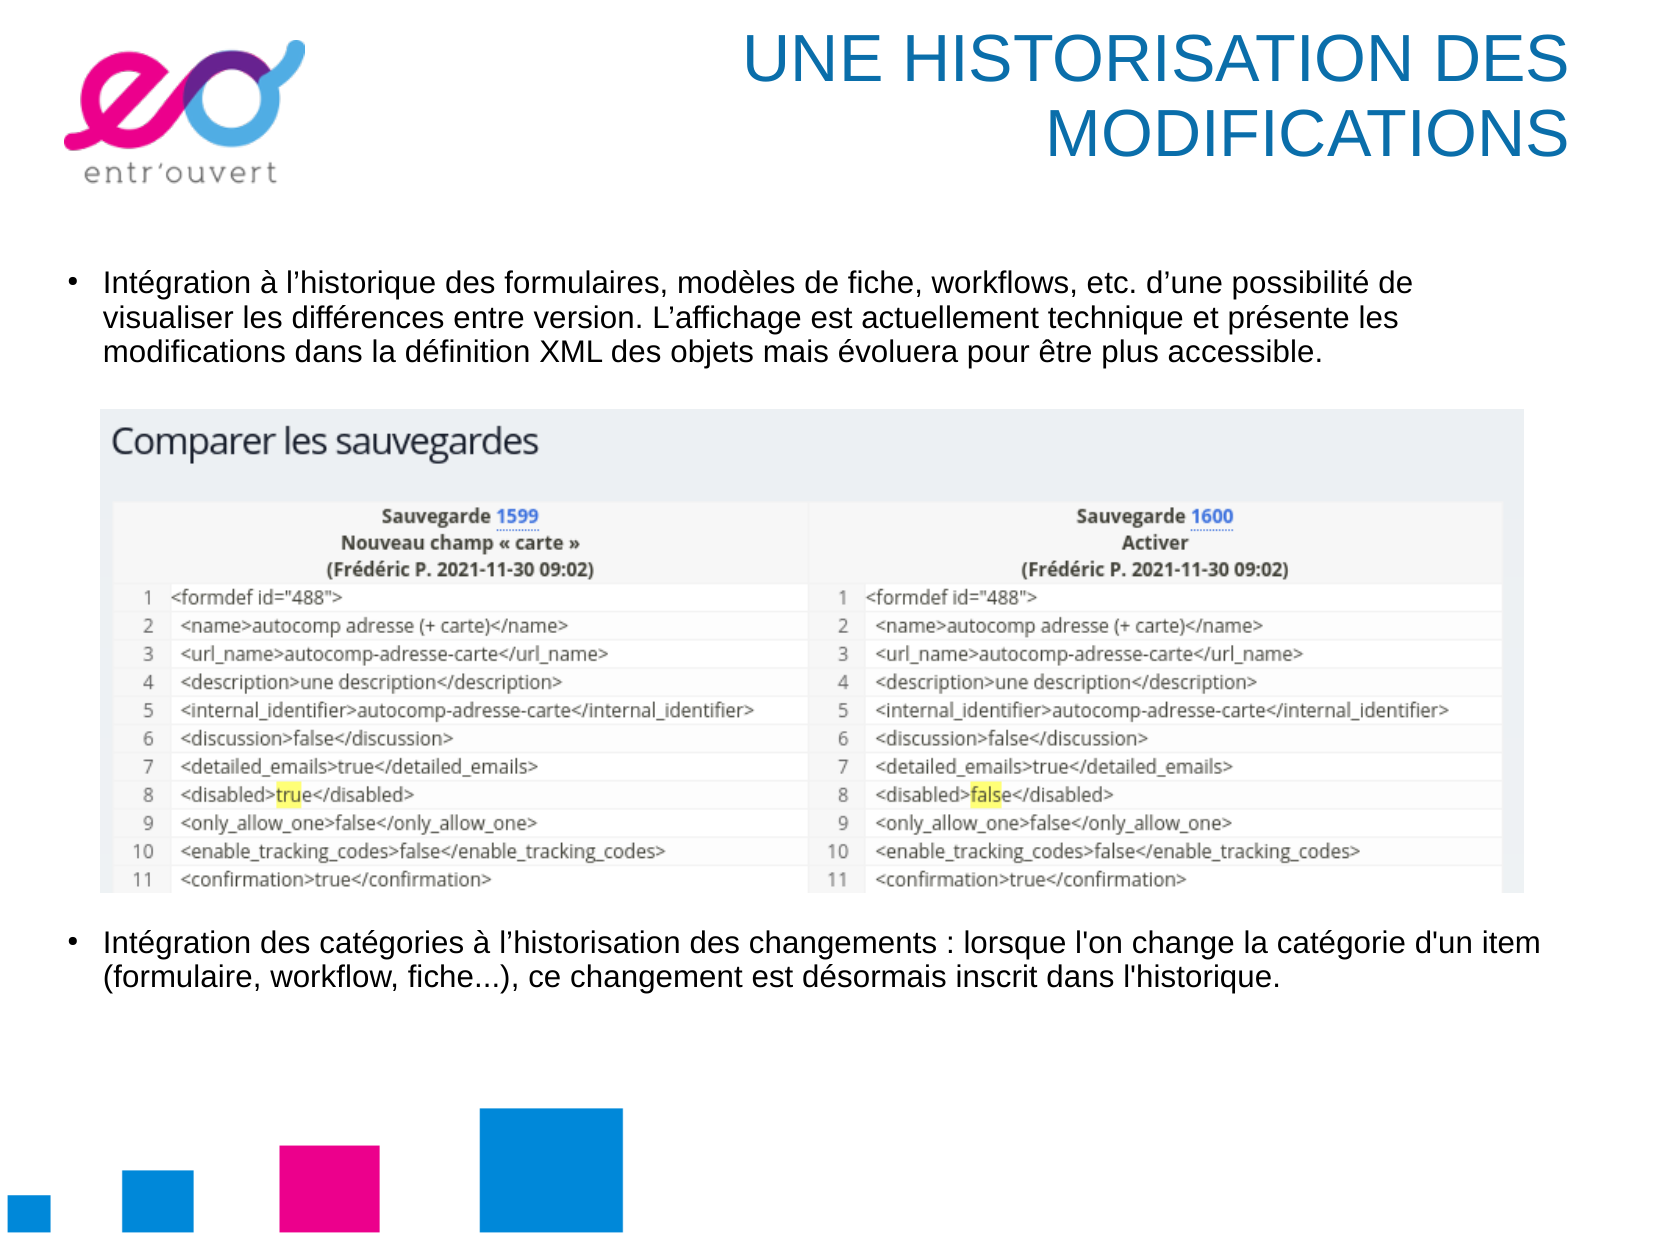

# Une HISTORISATION DES MODIFICATIONS
Intégration à l’historique des formulaires, modèles de fiche, workflows, etc. d’une possibilité de visualiser les différences entre version. L’affichage est actuellement technique et présente les modifications dans la définition XML des objets mais évoluera pour être plus accessible.
Intégration des catégories à l’historisation des changements : lorsque l'on change la catégorie d'un item (formulaire, workflow, fiche...), ce changement est désormais inscrit dans l'historique.